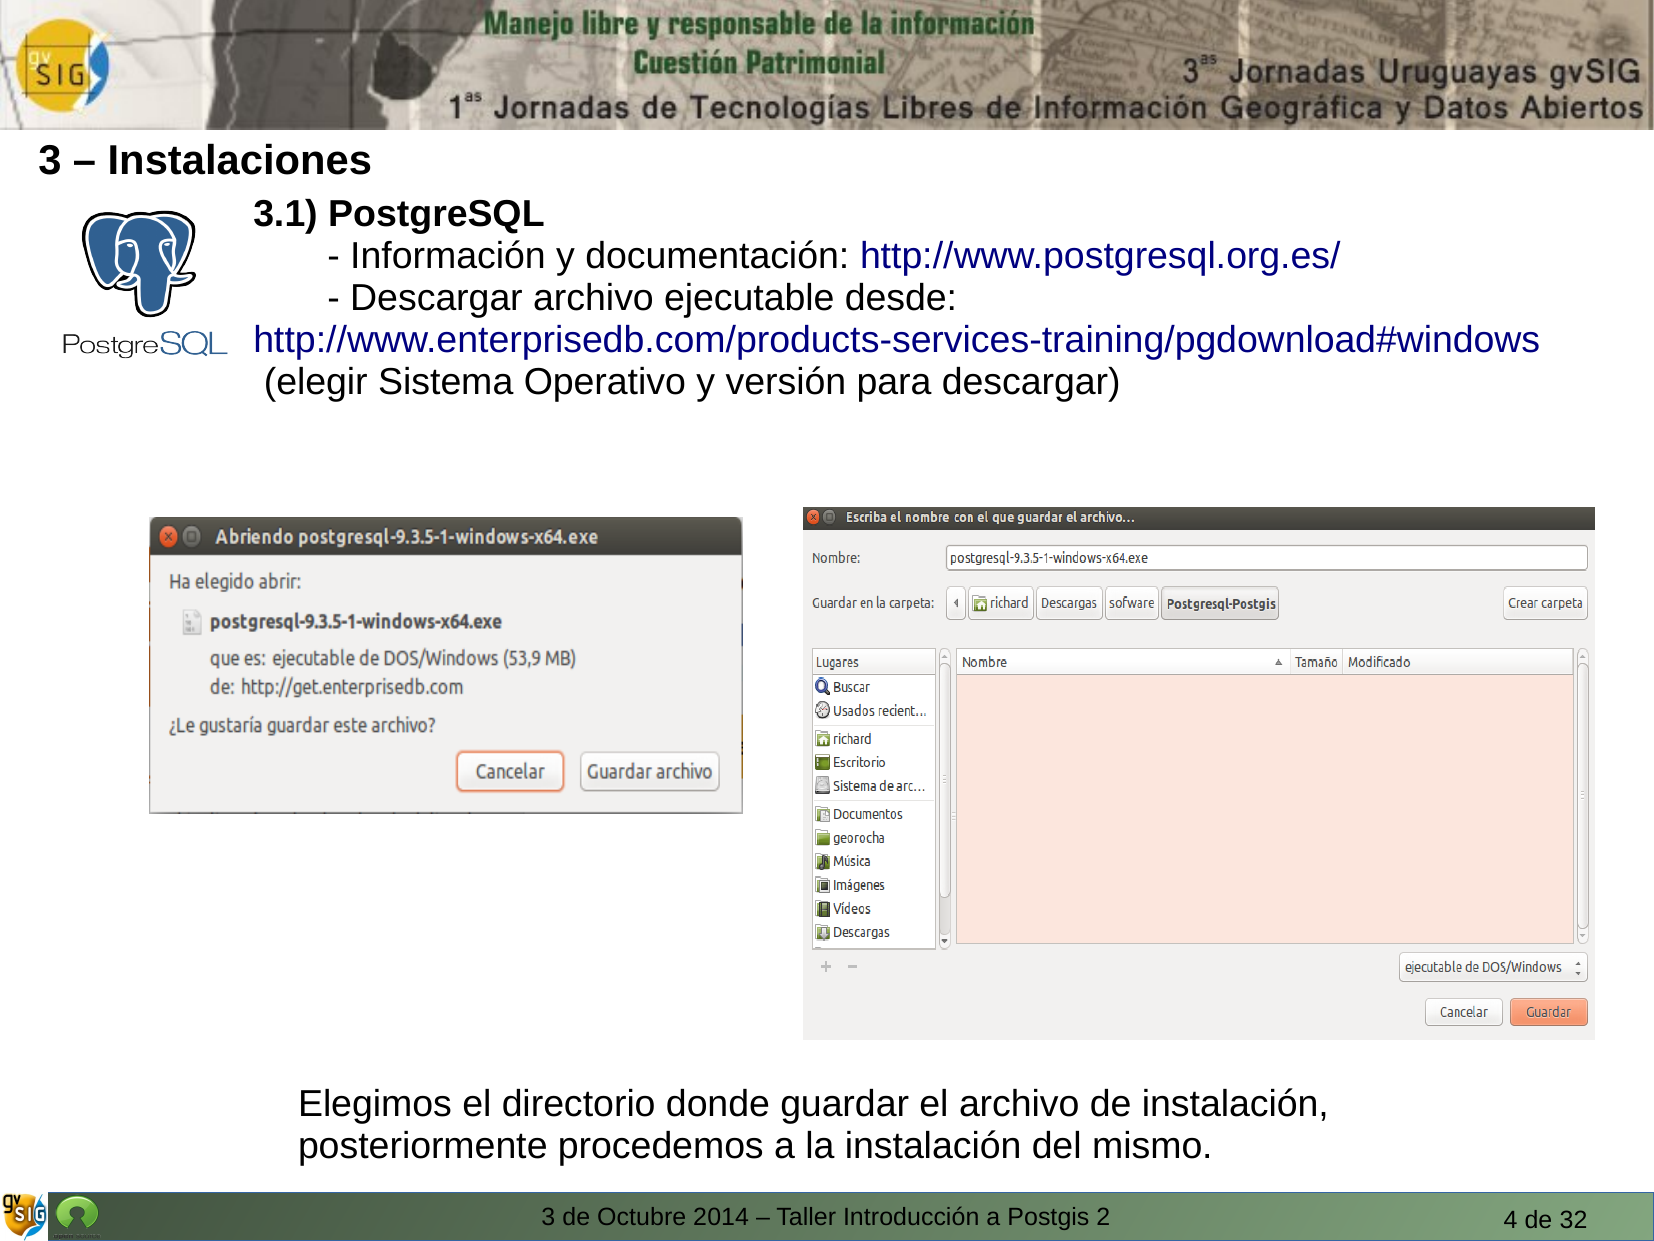

3 – Instalaciones
3.1) PostgreSQL
	- Información y documentación: http://www.postgresql.org.es/
	- Descargar archivo ejecutable desde:
http://www.enterprisedb.com/products-services-training/pgdownload#windows
 (elegir Sistema Operativo y versión para descargar)
Elegimos el directorio donde guardar el archivo de instalación, posteriormente procedemos a la instalación del mismo.
3 de Octubre 2014 – Taller Introducción a Postgis 2
 de 32